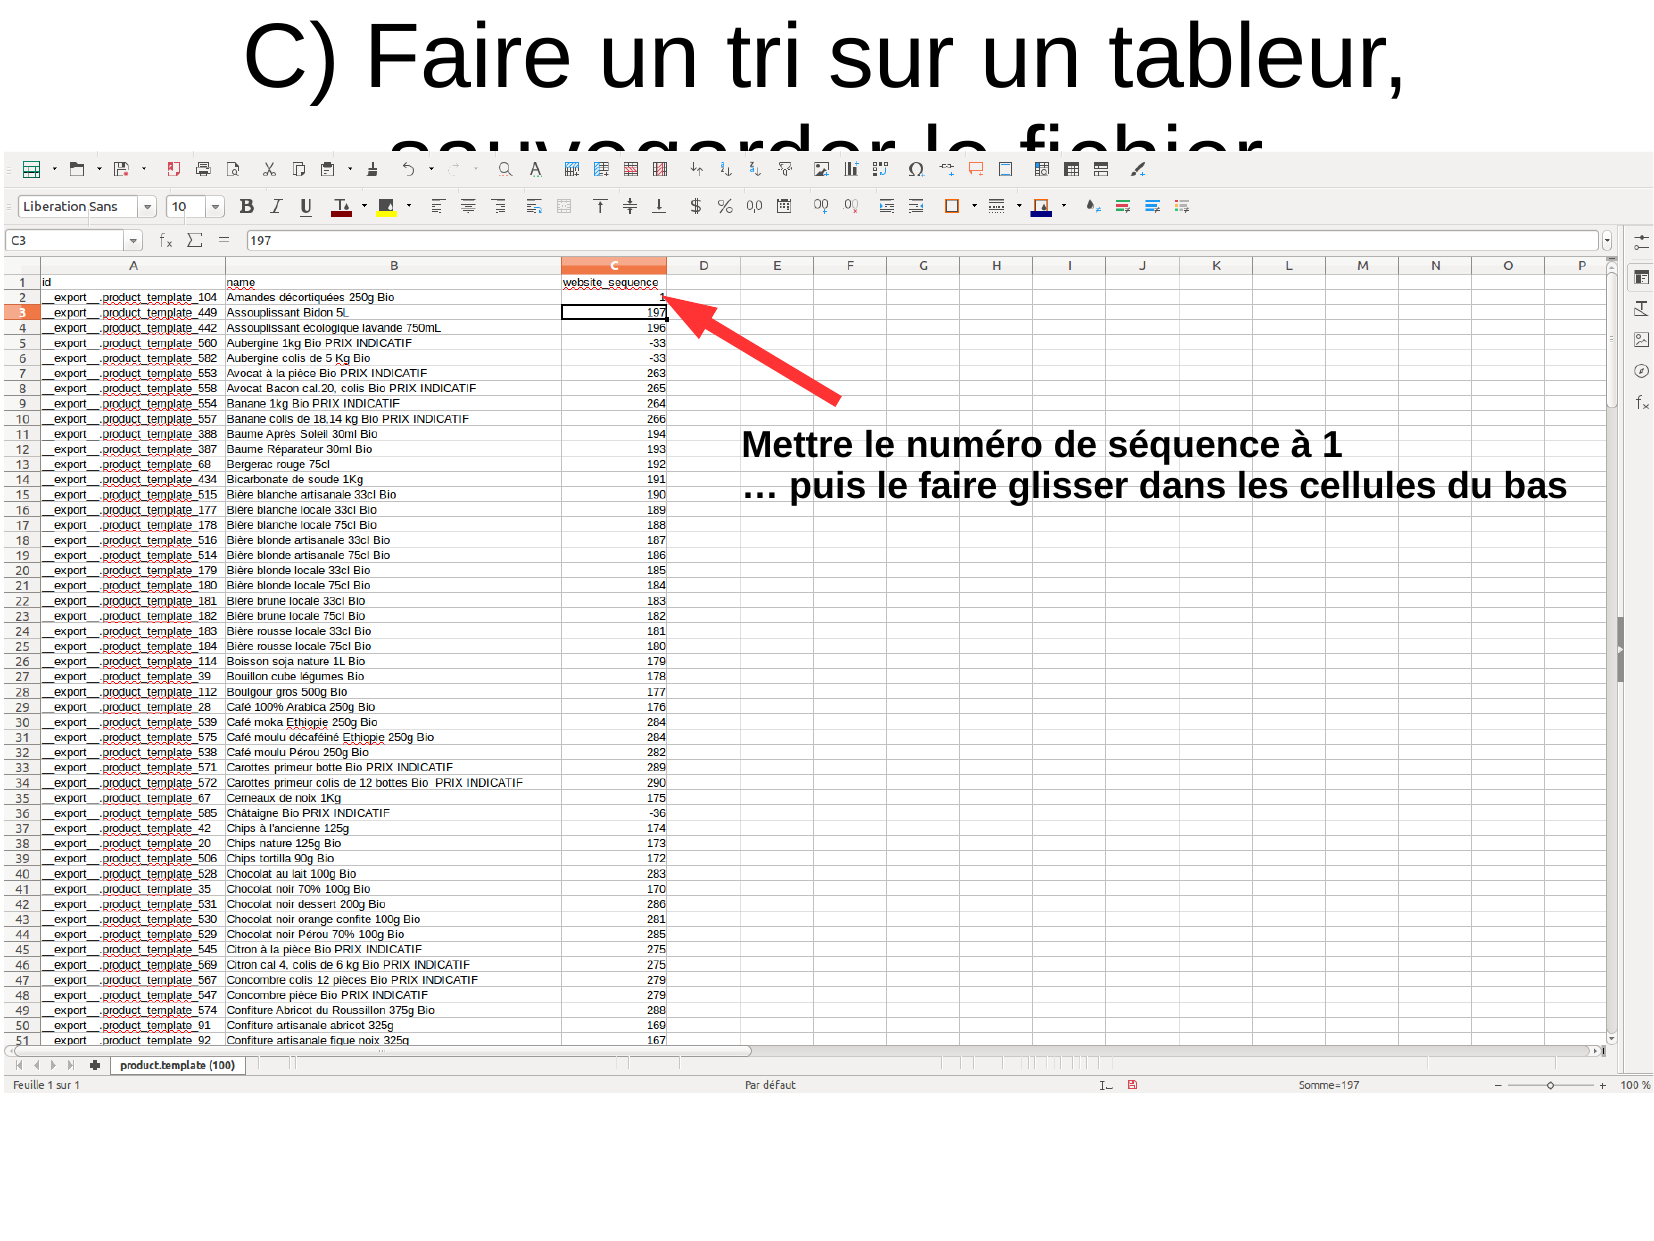

# C) Faire un tri sur un tableur, sauvegarder le fichier
Mettre le numéro de séquence à 1
… puis le faire glisser dans les cellules du bas